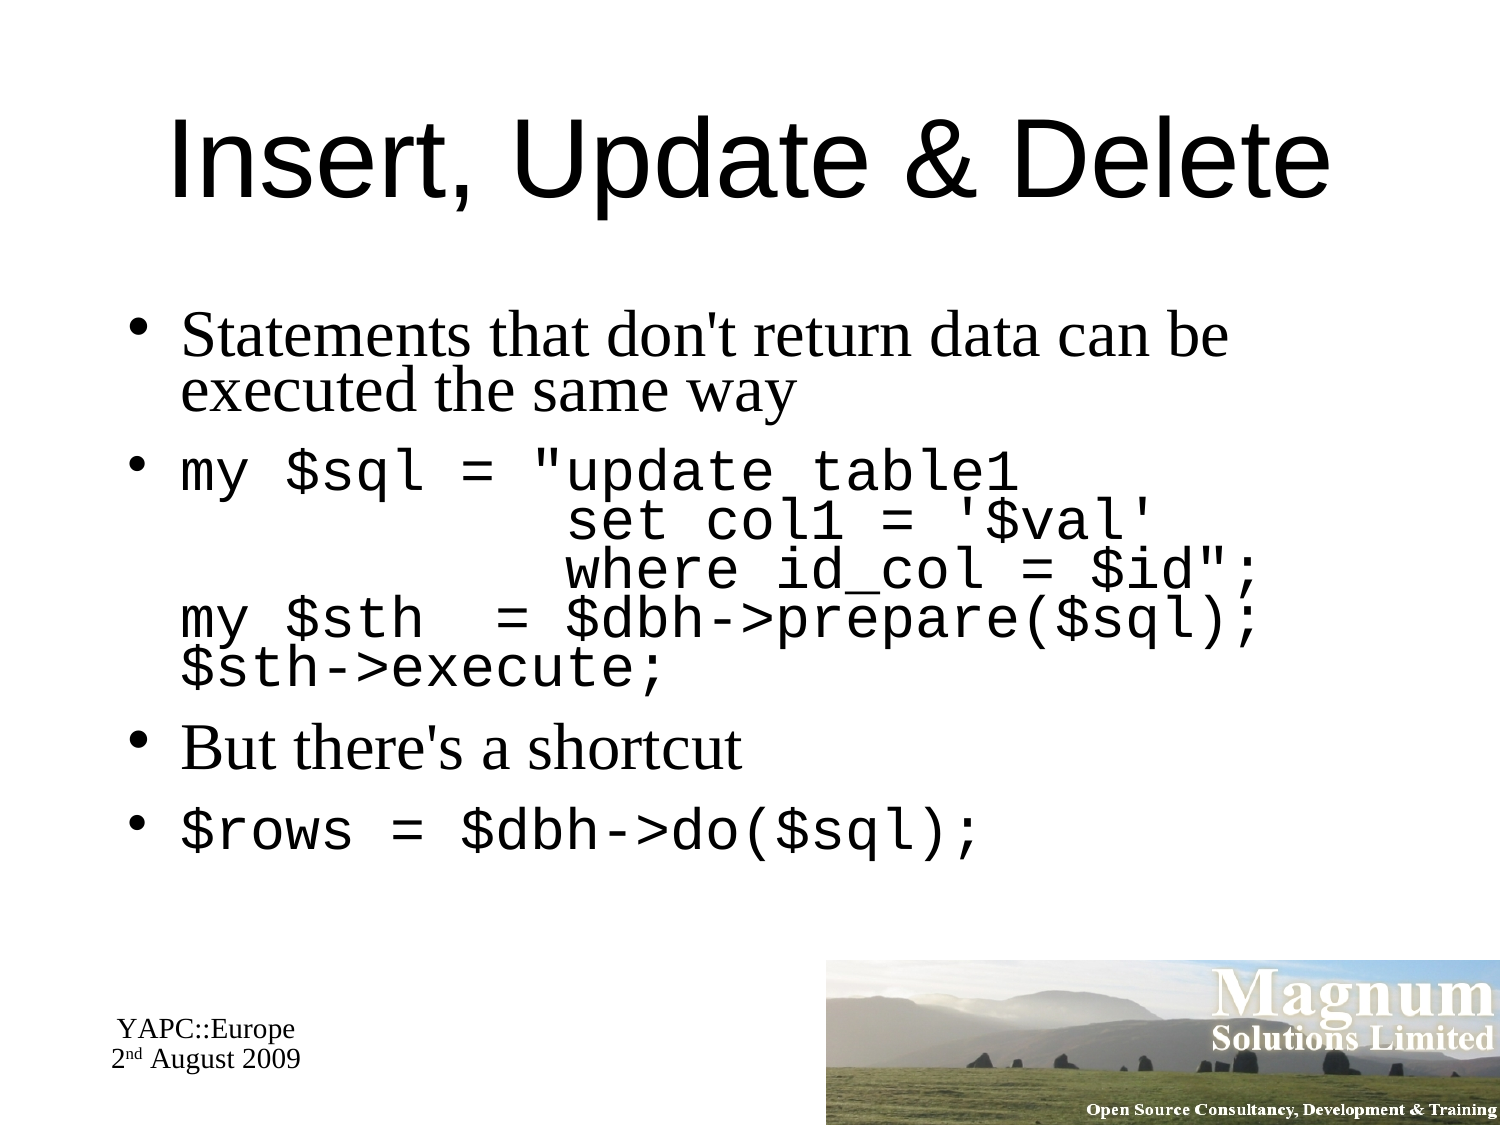

# Insert, Update & Delete
Statements that don't return data can be executed the same way
my $sql = "update table1
 set col1 = '$val'
 where id_col = $id";
my $sth = $dbh->prepare($sql);
$sth->execute;
But there's a shortcut
$rows = $dbh->do($sql);
132